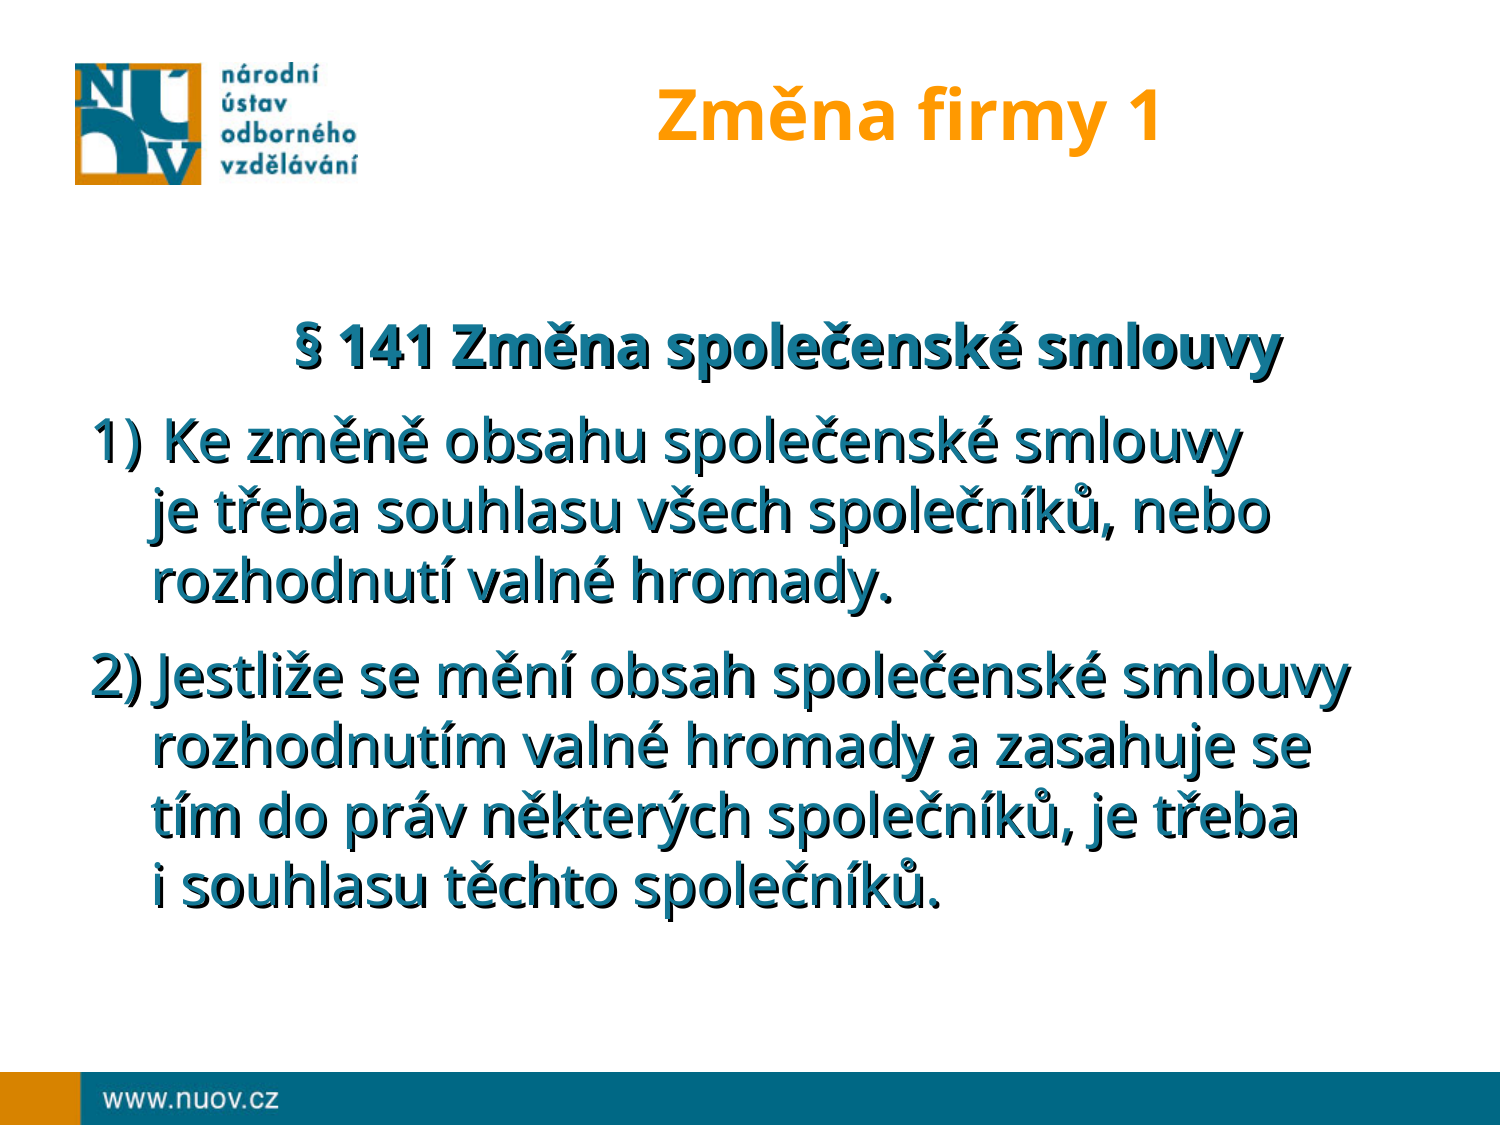

# Změna firmy 1
§ 141 Změna společenské smlouvy
 Ke změně obsahu společenské smlouvy
 je třeba souhlasu všech společníků, nebo
 rozhodnutí valné hromady.
2) Jestliže se mění obsah společenské smlouvy
 rozhodnutím valné hromady a zasahuje se
 tím do práv některých společníků, je třeba
 i souhlasu těchto společníků.